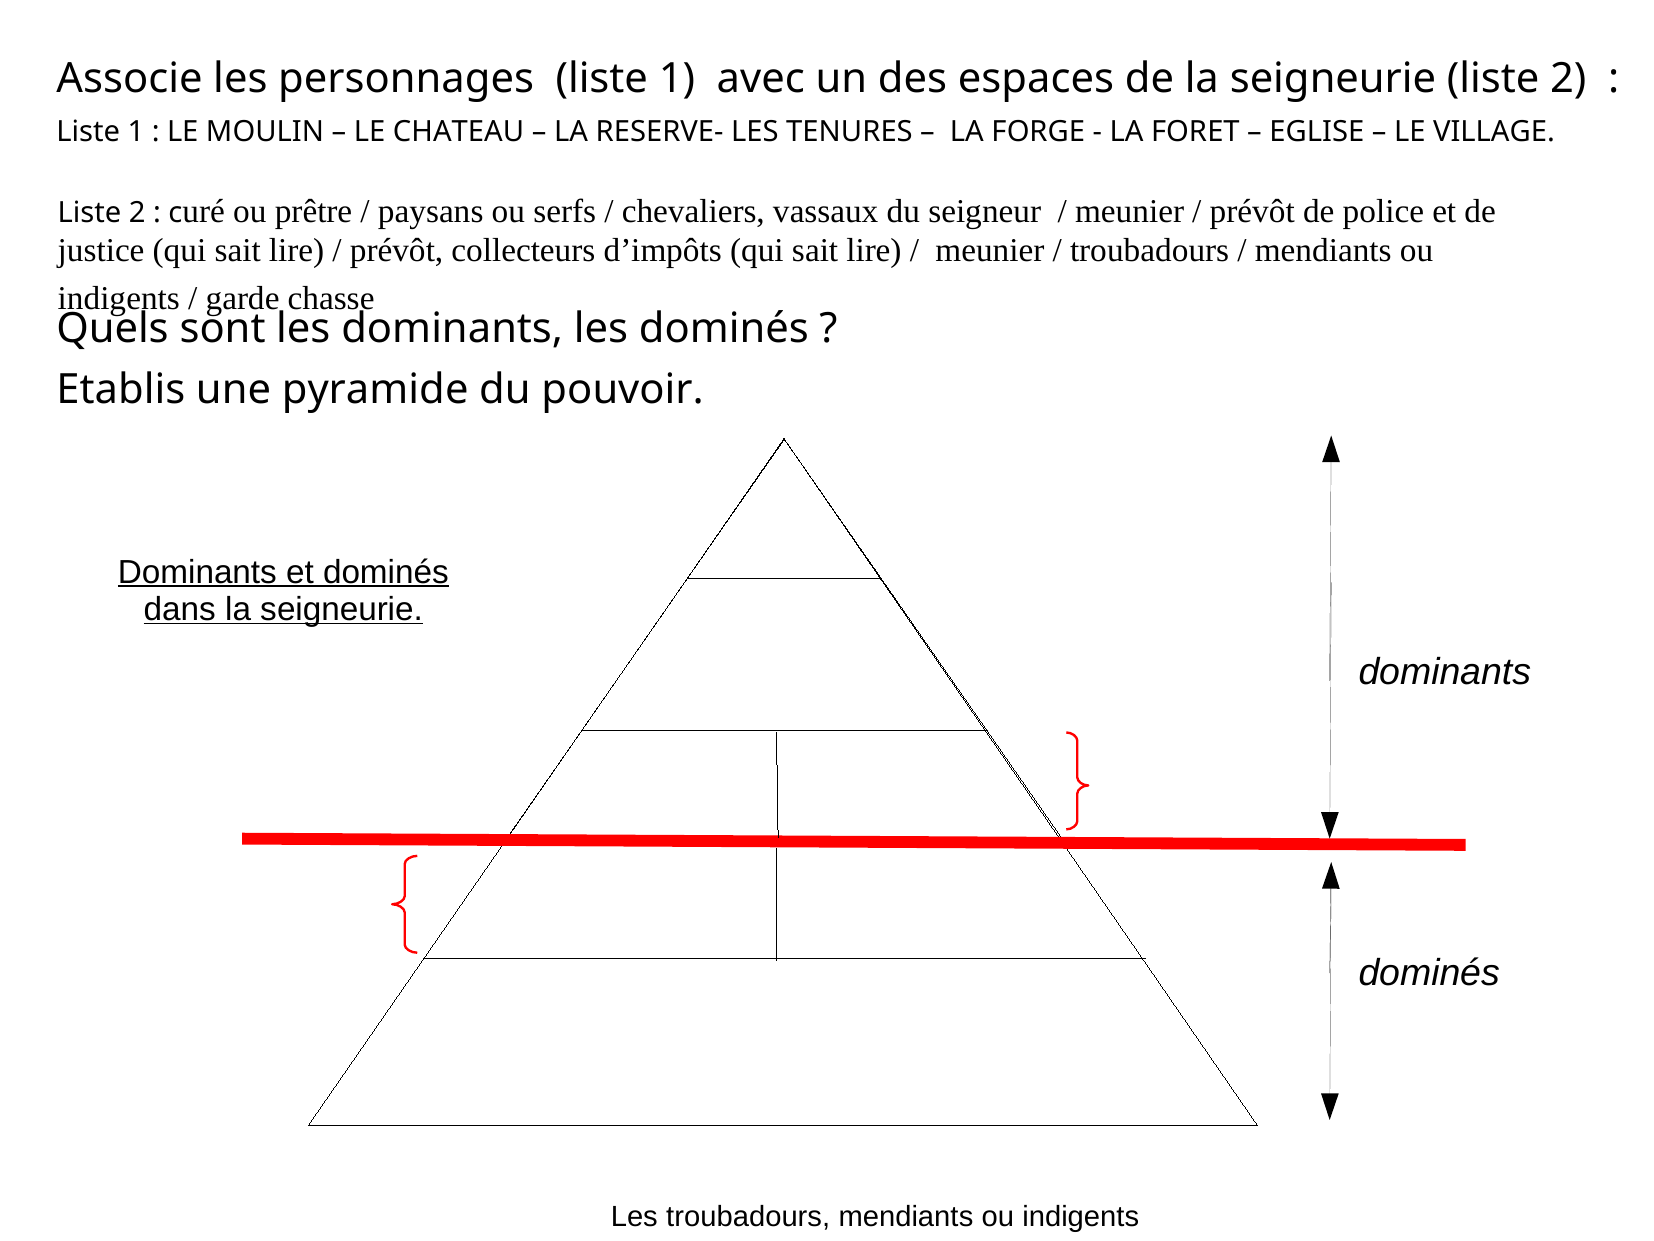

Associe les personnages (liste 1) avec un des espaces de la seigneurie (liste 2)  :
Liste 1 : LE MOULIN – LE CHATEAU – LA RESERVE- LES TENURES – LA FORGE - LA FORET – EGLISE – LE VILLAGE.
Quels sont les dominants, les dominés ?
Etablis une pyramide du pouvoir.
Liste 2 : curé ou prêtre / paysans ou serfs / chevaliers, vassaux du seigneur / meunier / prévôt de police et de justice (qui sait lire) / prévôt, collecteurs d’impôts (qui sait lire) / meunier / troubadours / mendiants ou indigents / garde chasse
Dominants et dominés dans la seigneurie.
dominants
dominés
Les troubadours, mendiants ou indigents